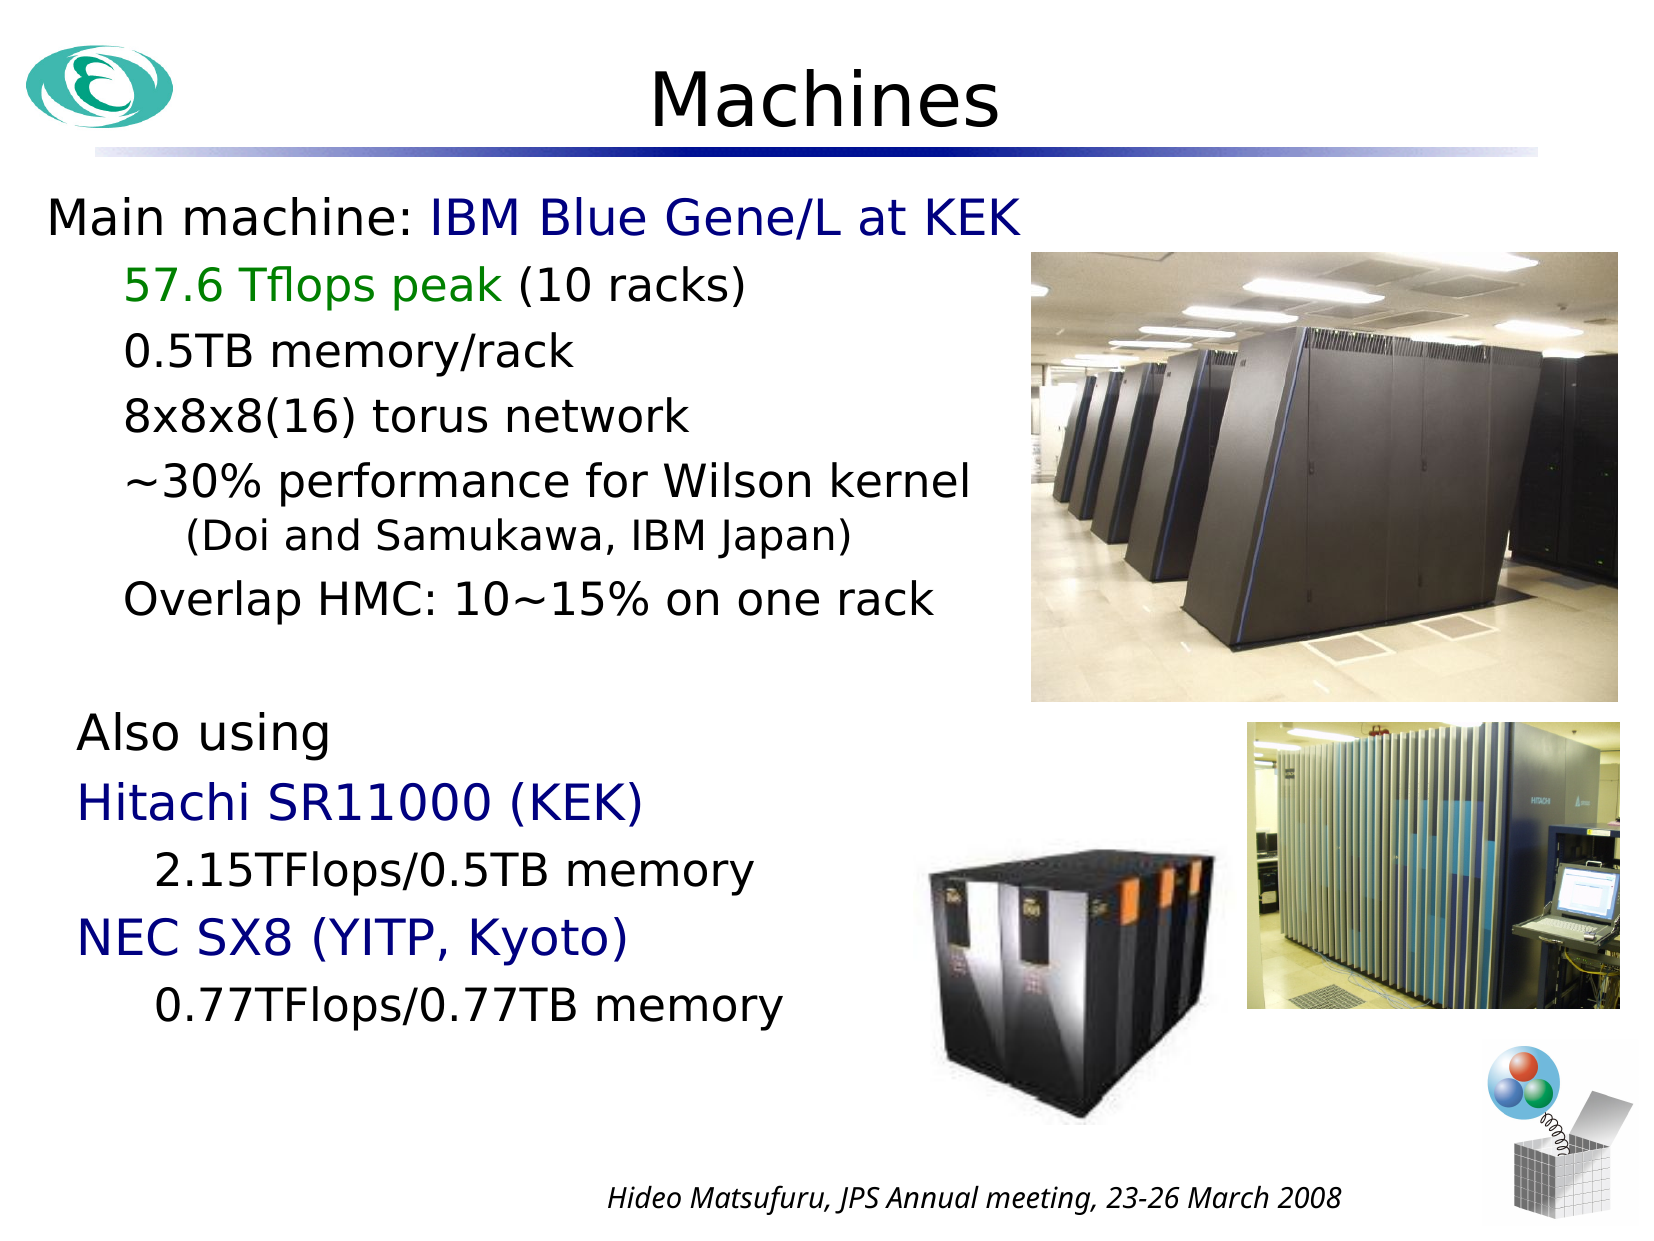

# Machines
Main machine: IBM Blue Gene/L at KEK
57.6 Tflops peak (10 racks)
0.5TB memory/rack
8x8x8(16) torus network
~30% performance for Wilson kernel (Doi and Samukawa, IBM Japan)
Overlap HMC: 10~15% on one rack
Also using
Hitachi SR11000 (KEK)
2.15TFlops/0.5TB memory
NEC SX8 (YITP, Kyoto)
0.77TFlops/0.77TB memory